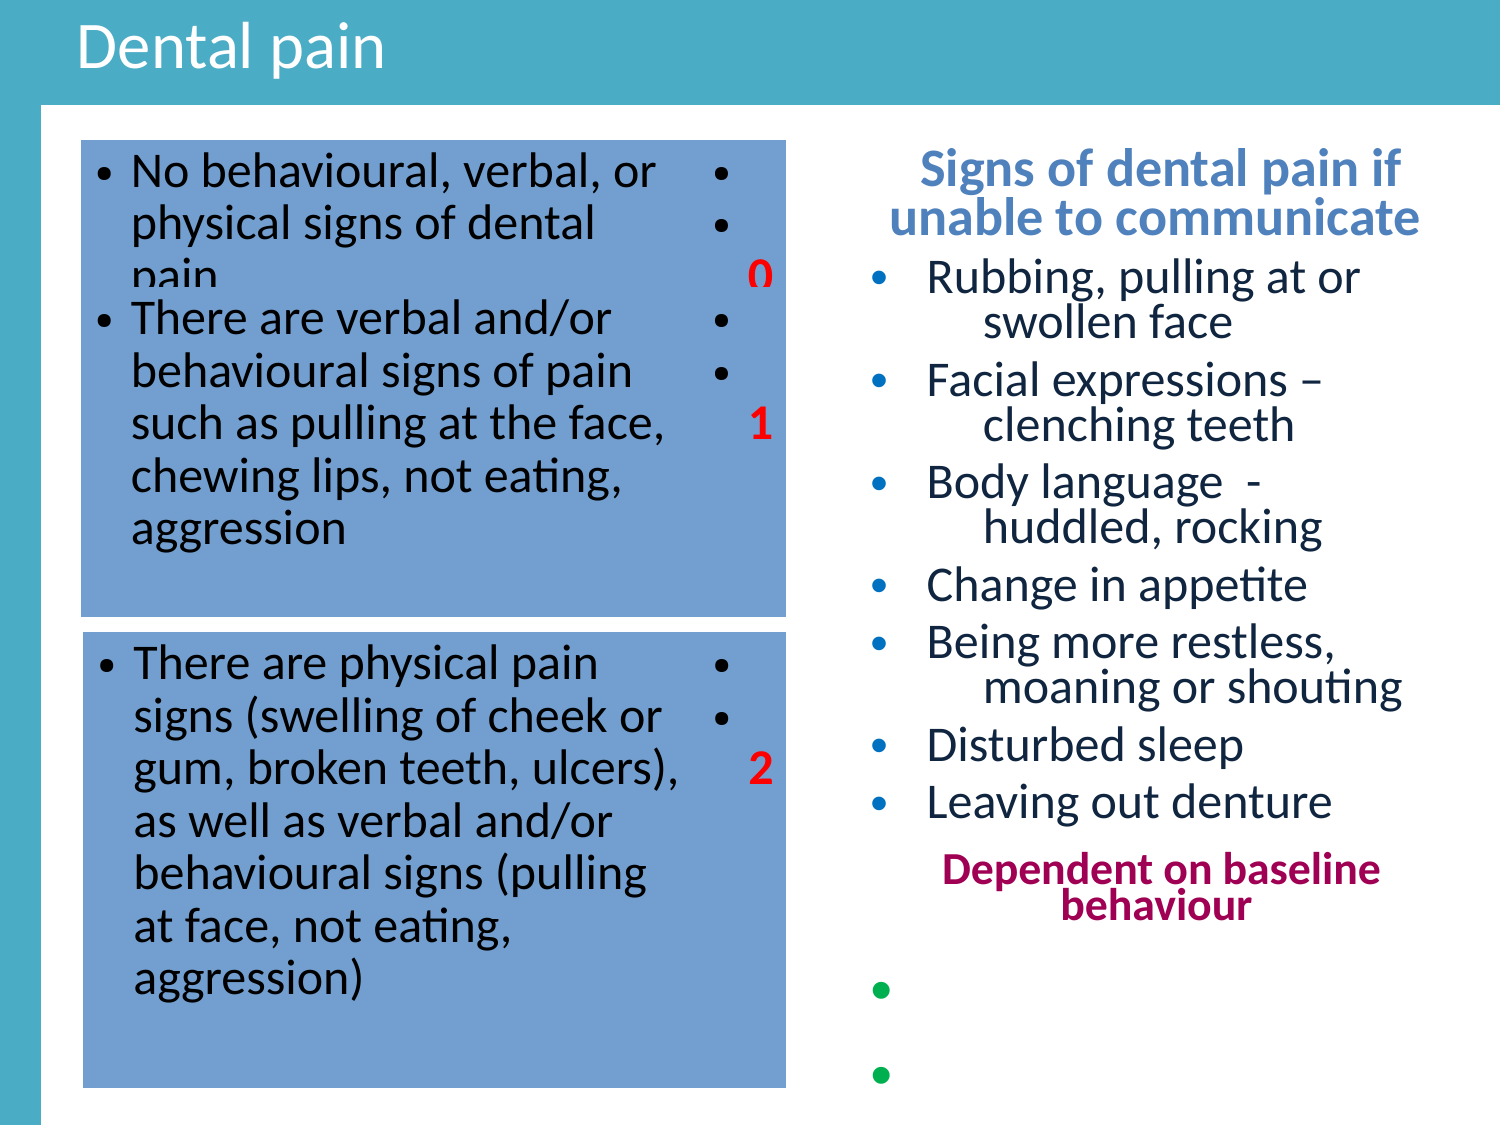

Dental pain
| No behavioural, verbal, or physical signs of dental pain | 0 |
| --- | --- |
Signs of dental pain if unable to communicate
Rubbing, pulling at or swollen face
Facial expressions – clenching teeth
Body language - huddled, rocking
Change in appetite
Being more restless, moaning or shouting
Disturbed sleep
Leaving out denture
Dependent on baseline behaviour
| There are verbal and/or behavioural signs of pain such as pulling at the face, chewing lips, not eating, aggression | 1 |
| --- | --- |
| There are physical pain signs (swelling of cheek or gum, broken teeth, ulcers), as well as verbal and/or behavioural signs (pulling at face, not eating, aggression) | 2 |
| --- | --- |